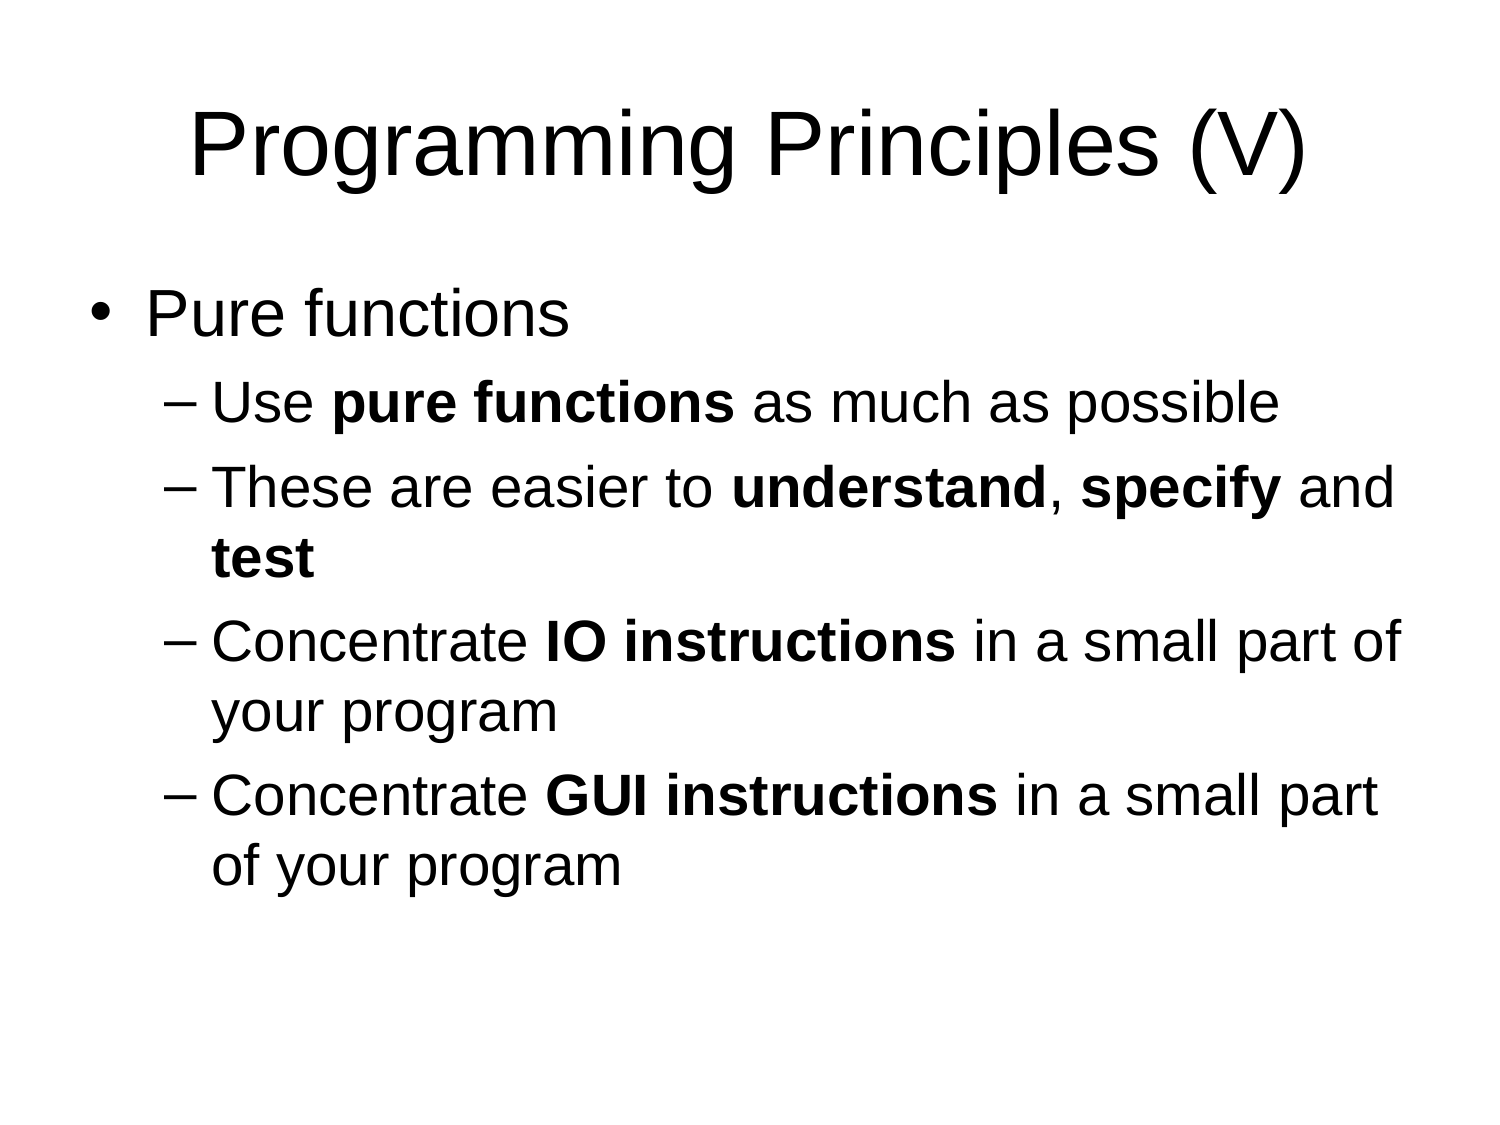

# Programming Principles (V)
Pure functions
Use pure functions as much as possible
These are easier to understand, specify and test
Concentrate IO instructions in a small part of your program
Concentrate GUI instructions in a small part of your program